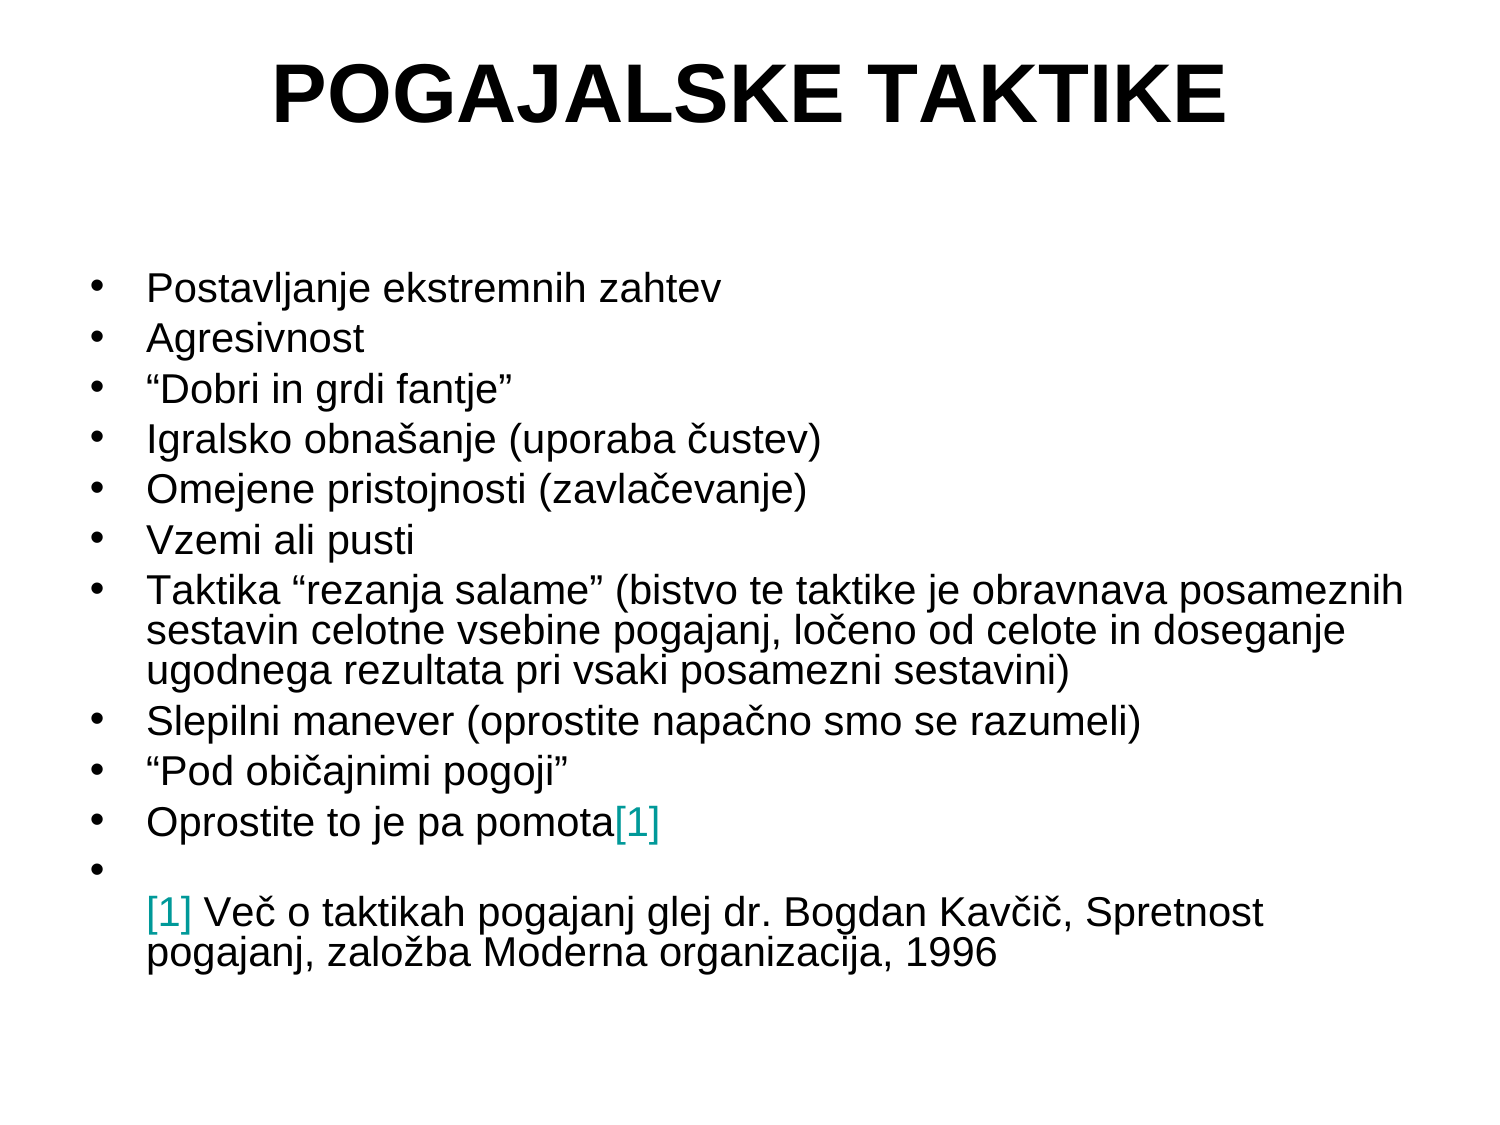

# POGAJALSKE TAKTIKE
Postavljanje ekstremnih zahtev
Agresivnost
“Dobri in grdi fantje”
Igralsko obnašanje (uporaba čustev)
Omejene pristojnosti (zavlačevanje)
Vzemi ali pusti
Taktika “rezanja salame” (bistvo te taktike je obravnava posameznih sestavin celotne vsebine pogajanj, ločeno od celote in doseganje ugodnega rezultata pri vsaki posamezni sestavini)
Slepilni manever (oprostite napačno smo se razumeli)
“Pod običajnimi pogoji”
Oprostite to je pa pomota[1]
[1] Več o taktikah pogajanj glej dr. Bogdan Kavčič, Spretnost pogajanj, založba Moderna organizacija, 1996